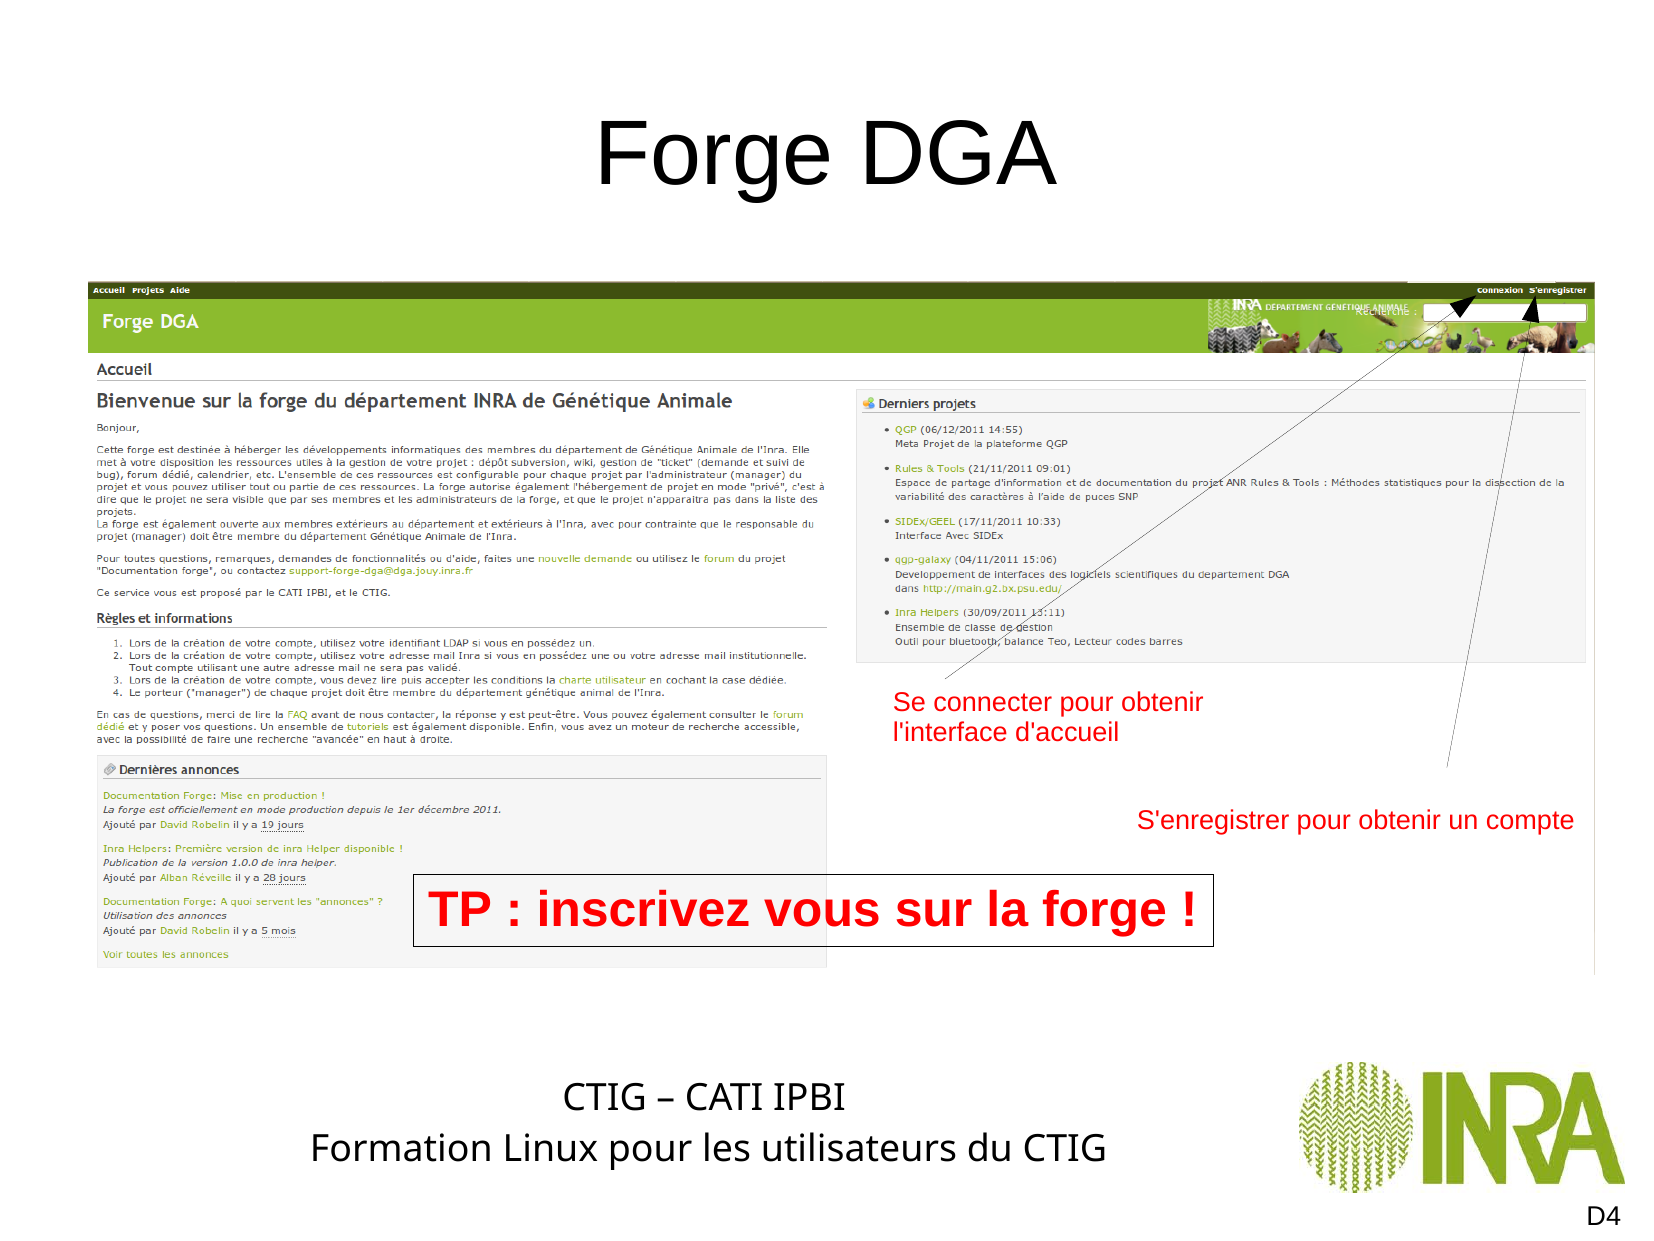

# Forge DGA
Se connecter pour obtenir
l'interface d'accueil
S'enregistrer pour obtenir un compte
TP : inscrivez vous sur la forge !
CTIG – CATI IPBI
Formation Linux pour les utilisateurs du CTIG
D